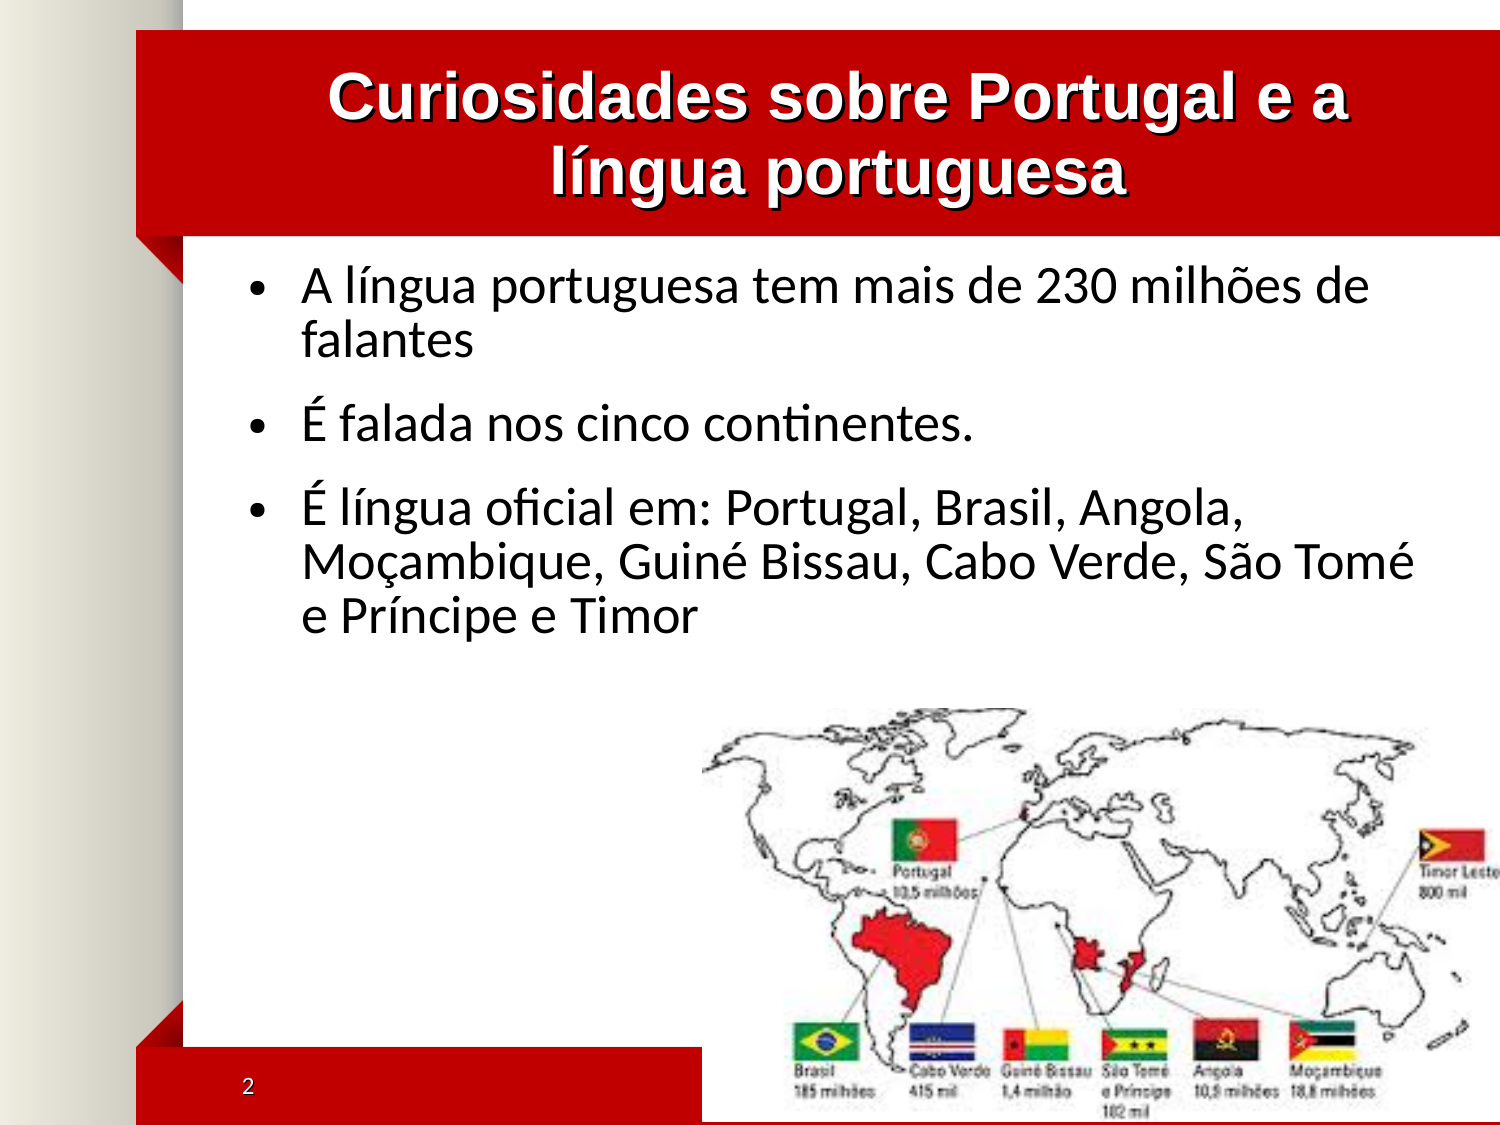

# Curiosidades sobre Portugal e a língua portuguesa
A língua portuguesa tem mais de 230 milhões de falantes
É falada nos cinco continentes.
É língua oficial em: Portugal, Brasil, Angola, Moçambique, Guiné Bissau, Cabo Verde, São Tomé e Príncipe e Timor
2
Your date here